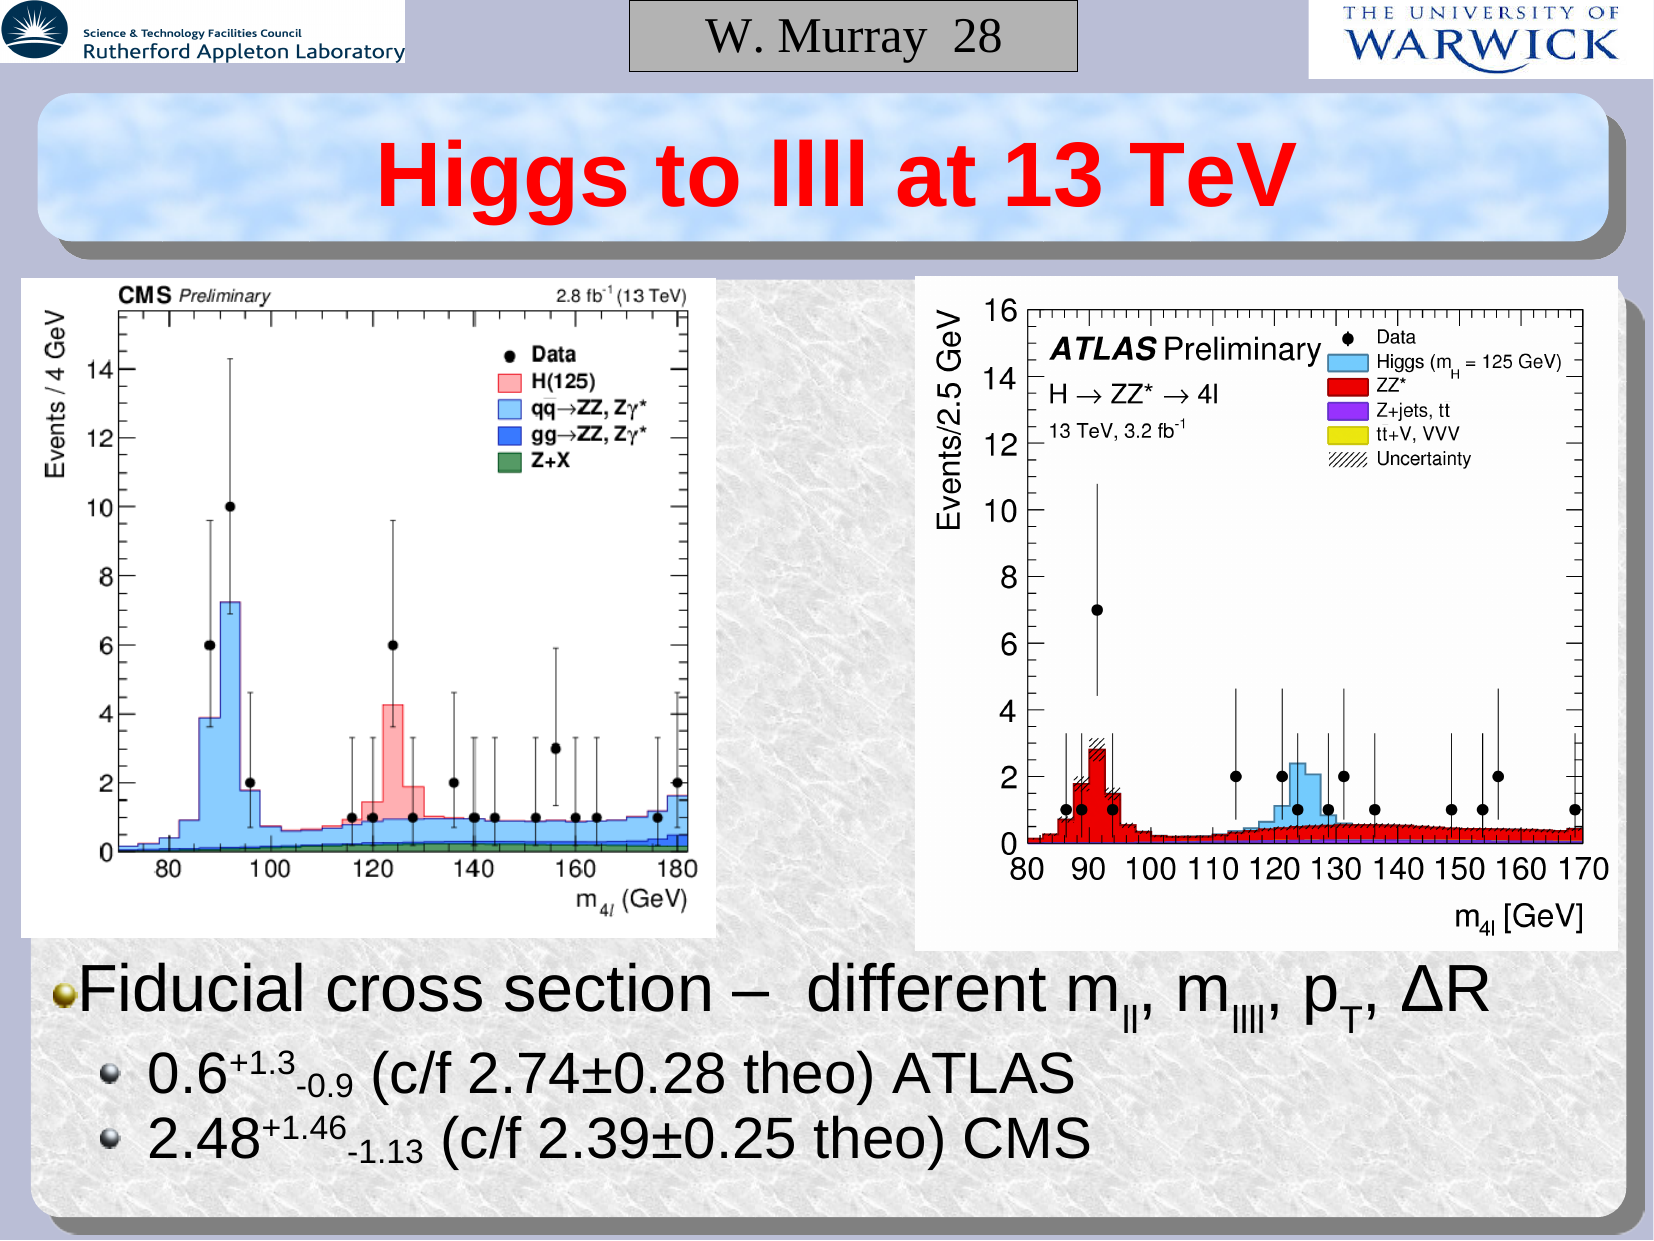

# Higgs to llll at 13 TeV
Fiducial cross section – different mll, mllll, pT, ΔR
0.6+1.3-0.9 (c/f 2.74±0.28 theo) ATLAS
2.48+1.46-1.13 (c/f 2.39±0.25 theo) CMS